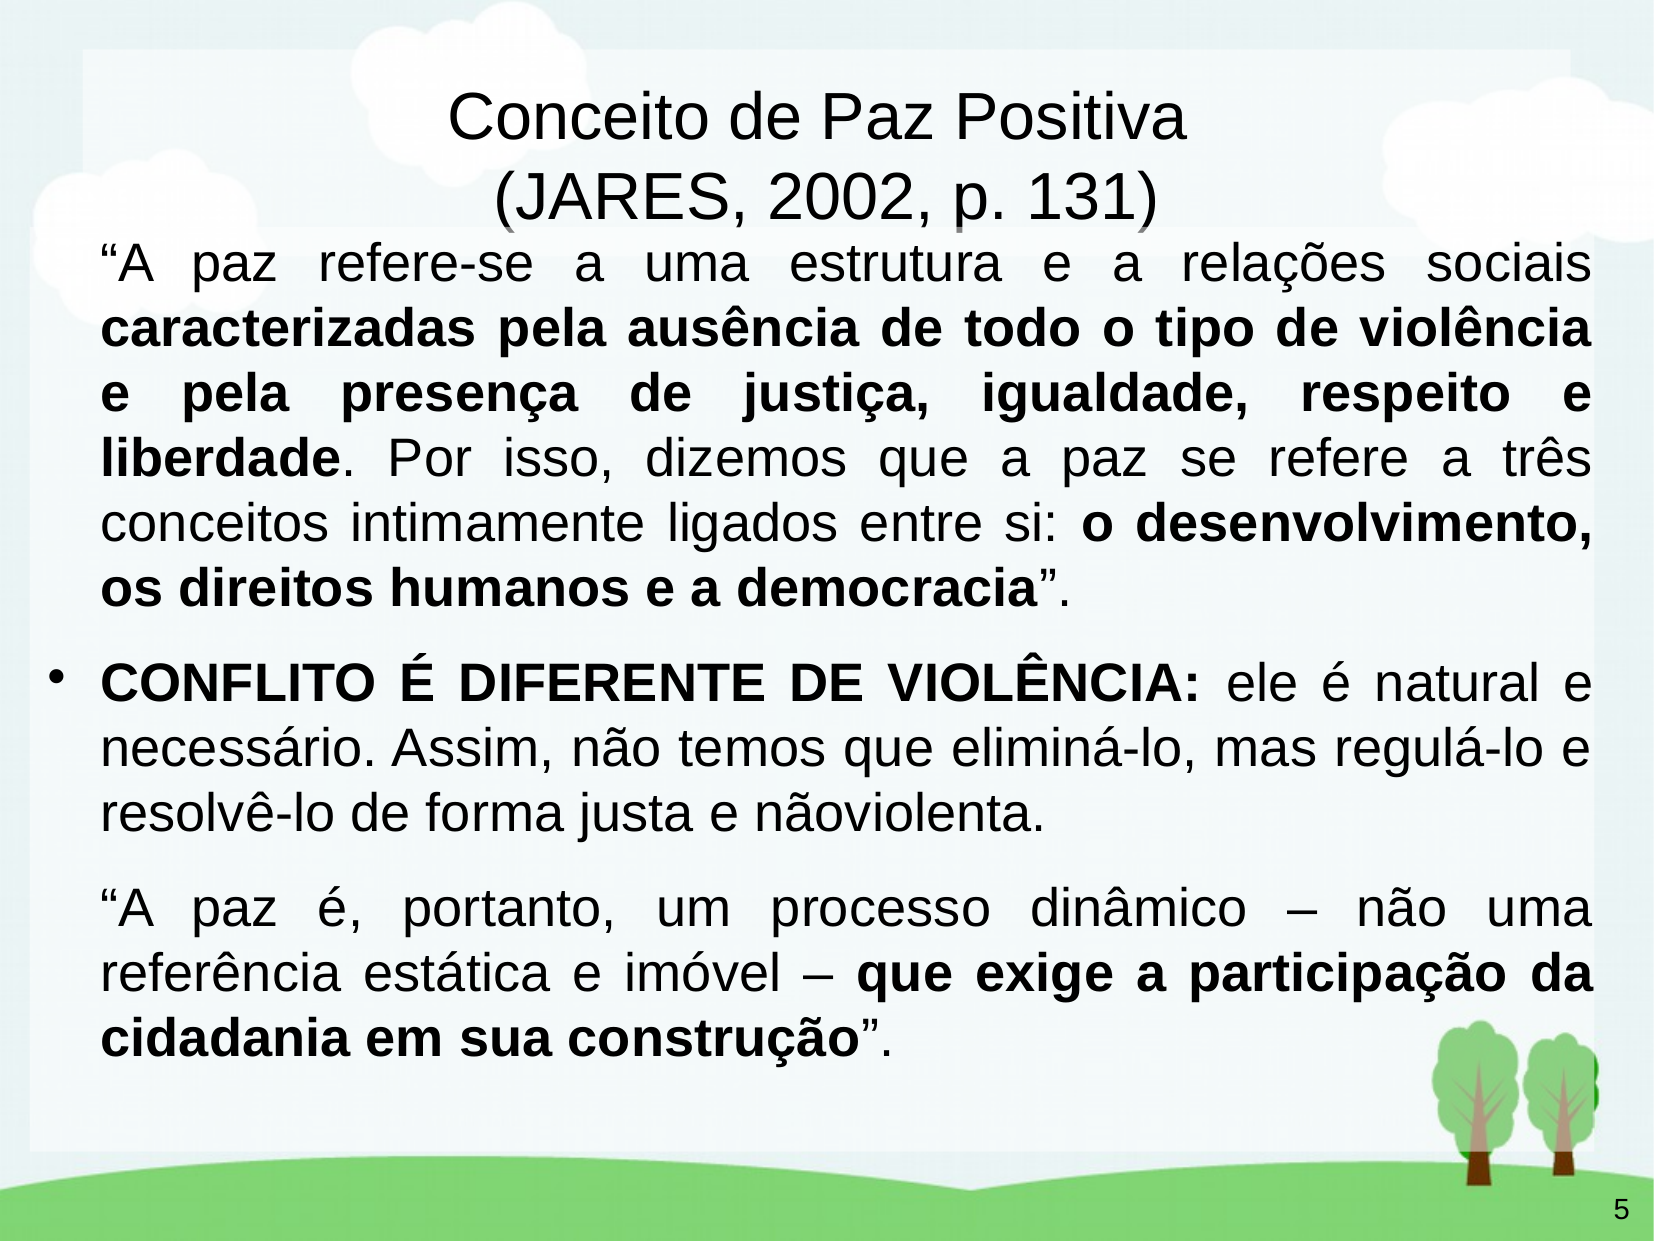

# Conceito de Paz Positiva (JARES, 2002, p. 131)
“A paz refere-se a uma estrutura e a relações sociais caracterizadas pela ausência de todo o tipo de violência e pela presença de justiça, igualdade, respeito e liberdade. Por isso, dizemos que a paz se refere a três conceitos intimamente ligados entre si: o desenvolvimento, os direitos humanos e a democracia”.
CONFLITO É DIFERENTE DE VIOLÊNCIA: ele é natural e necessário. Assim, não temos que eliminá-lo, mas regulá-lo e resolvê-lo de forma justa e nãoviolenta.
“A paz é, portanto, um processo dinâmico – não uma referência estática e imóvel – que exige a participação da cidadania em sua construção”.
5